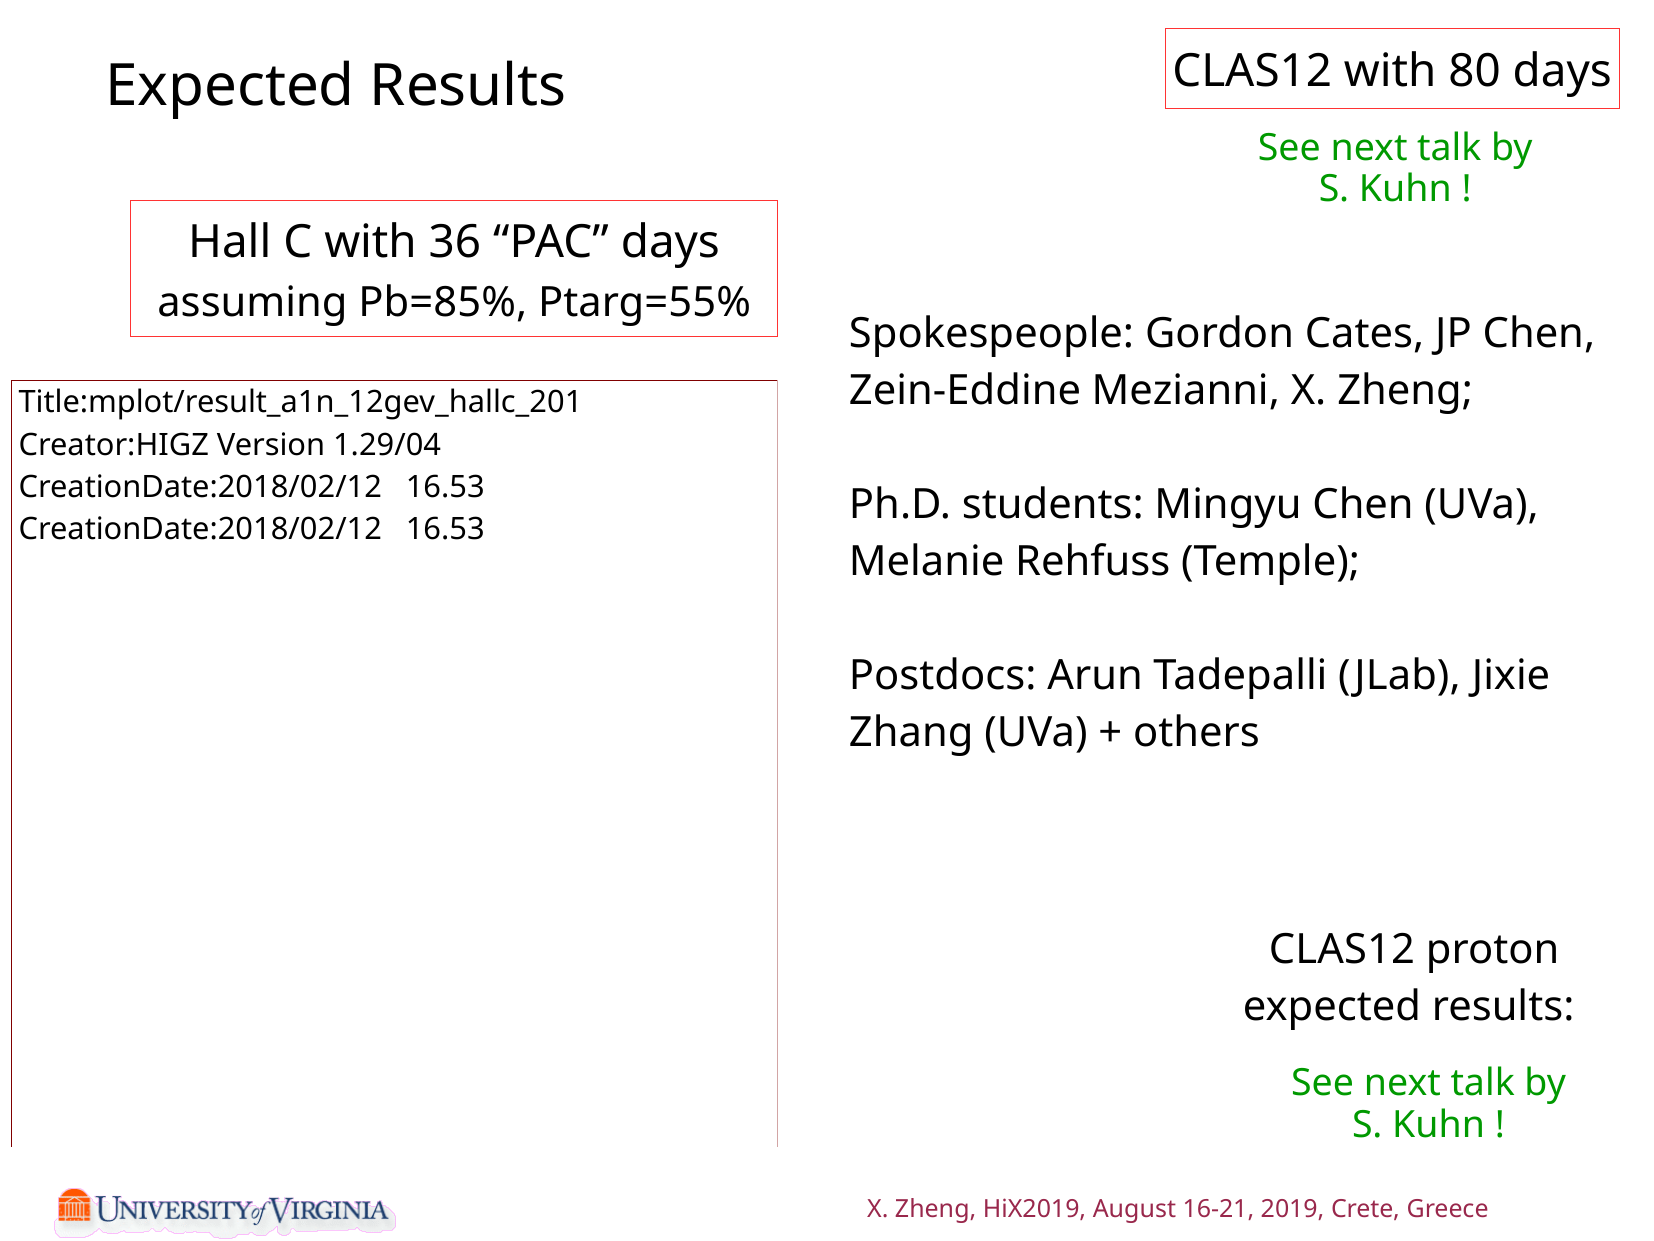

CLAS12 with 80 days
# Expected Results
See next talk by
S. Kuhn !
Hall C with 36 “PAC” days
assuming Pb=85%, Ptarg=55%
Spokespeople: Gordon Cates, JP Chen, Zein-Eddine Mezianni, X. Zheng;
Ph.D. students: Mingyu Chen (UVa), Melanie Rehfuss (Temple);
Postdocs: Arun Tadepalli (JLab), Jixie Zhang (UVa) + others
CLAS12 proton expected results:
See next talk by
S. Kuhn !